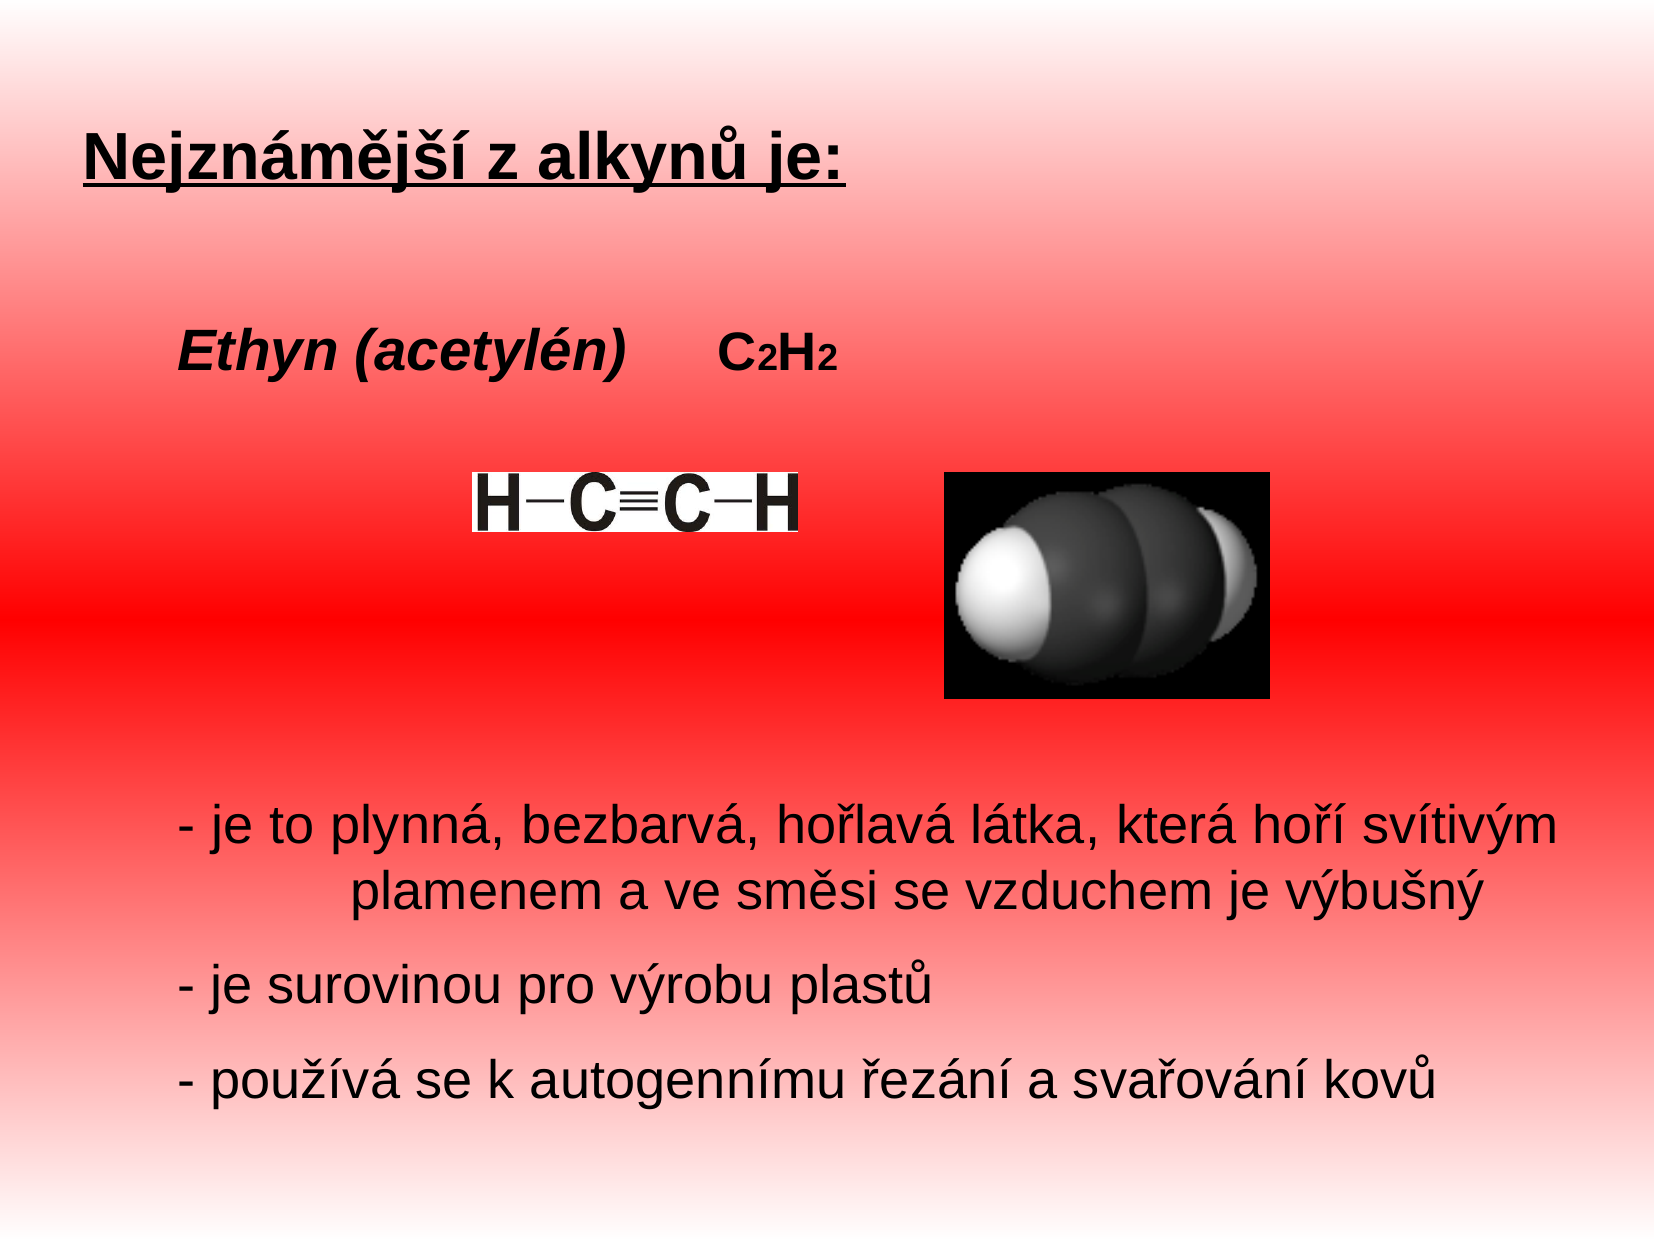

# Nejznámější z alkynů je:
Ethyn (acetylén) C2H2
- je to plynná, bezbarvá, hořlavá látka, která hoří svítivým plamenem a ve směsi se vzduchem je výbušný
- je surovinou pro výrobu plastů
- používá se k autogennímu řezání a svařování kovů